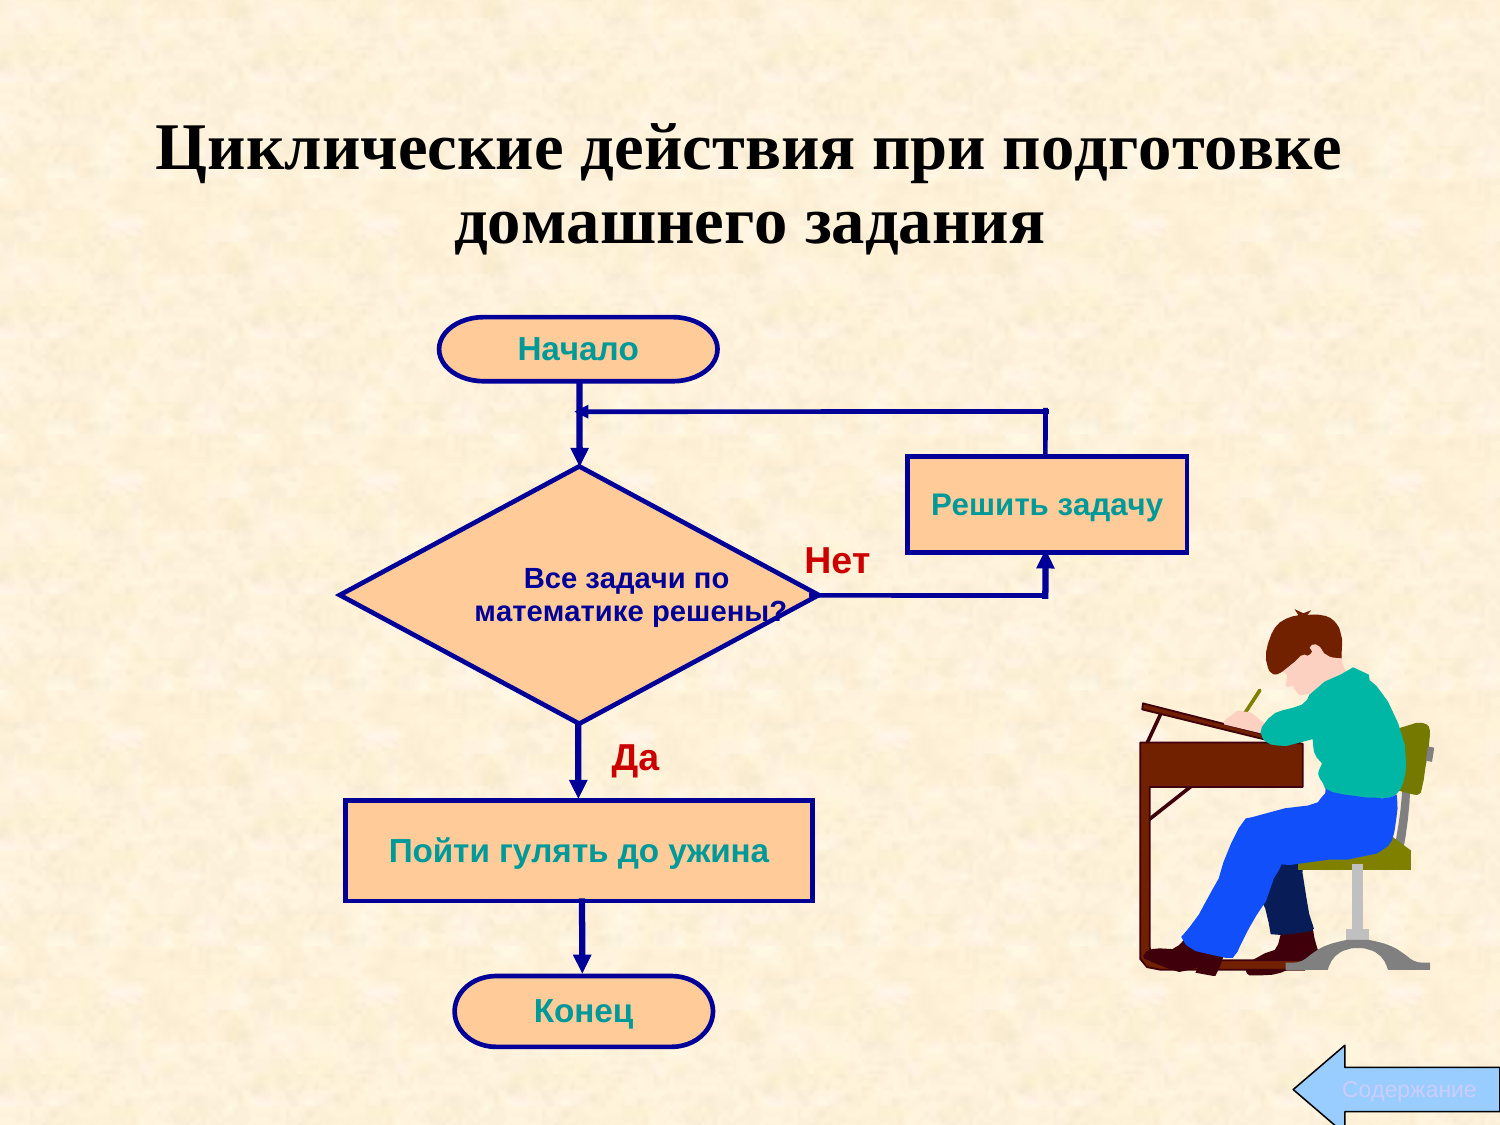

# Циклические действия при подготовке домашнего задания
Начало
Решить задачу
Все задачи по
математике решены?
Нет
Да
Пойти гулять до ужина
Конец
Содержание